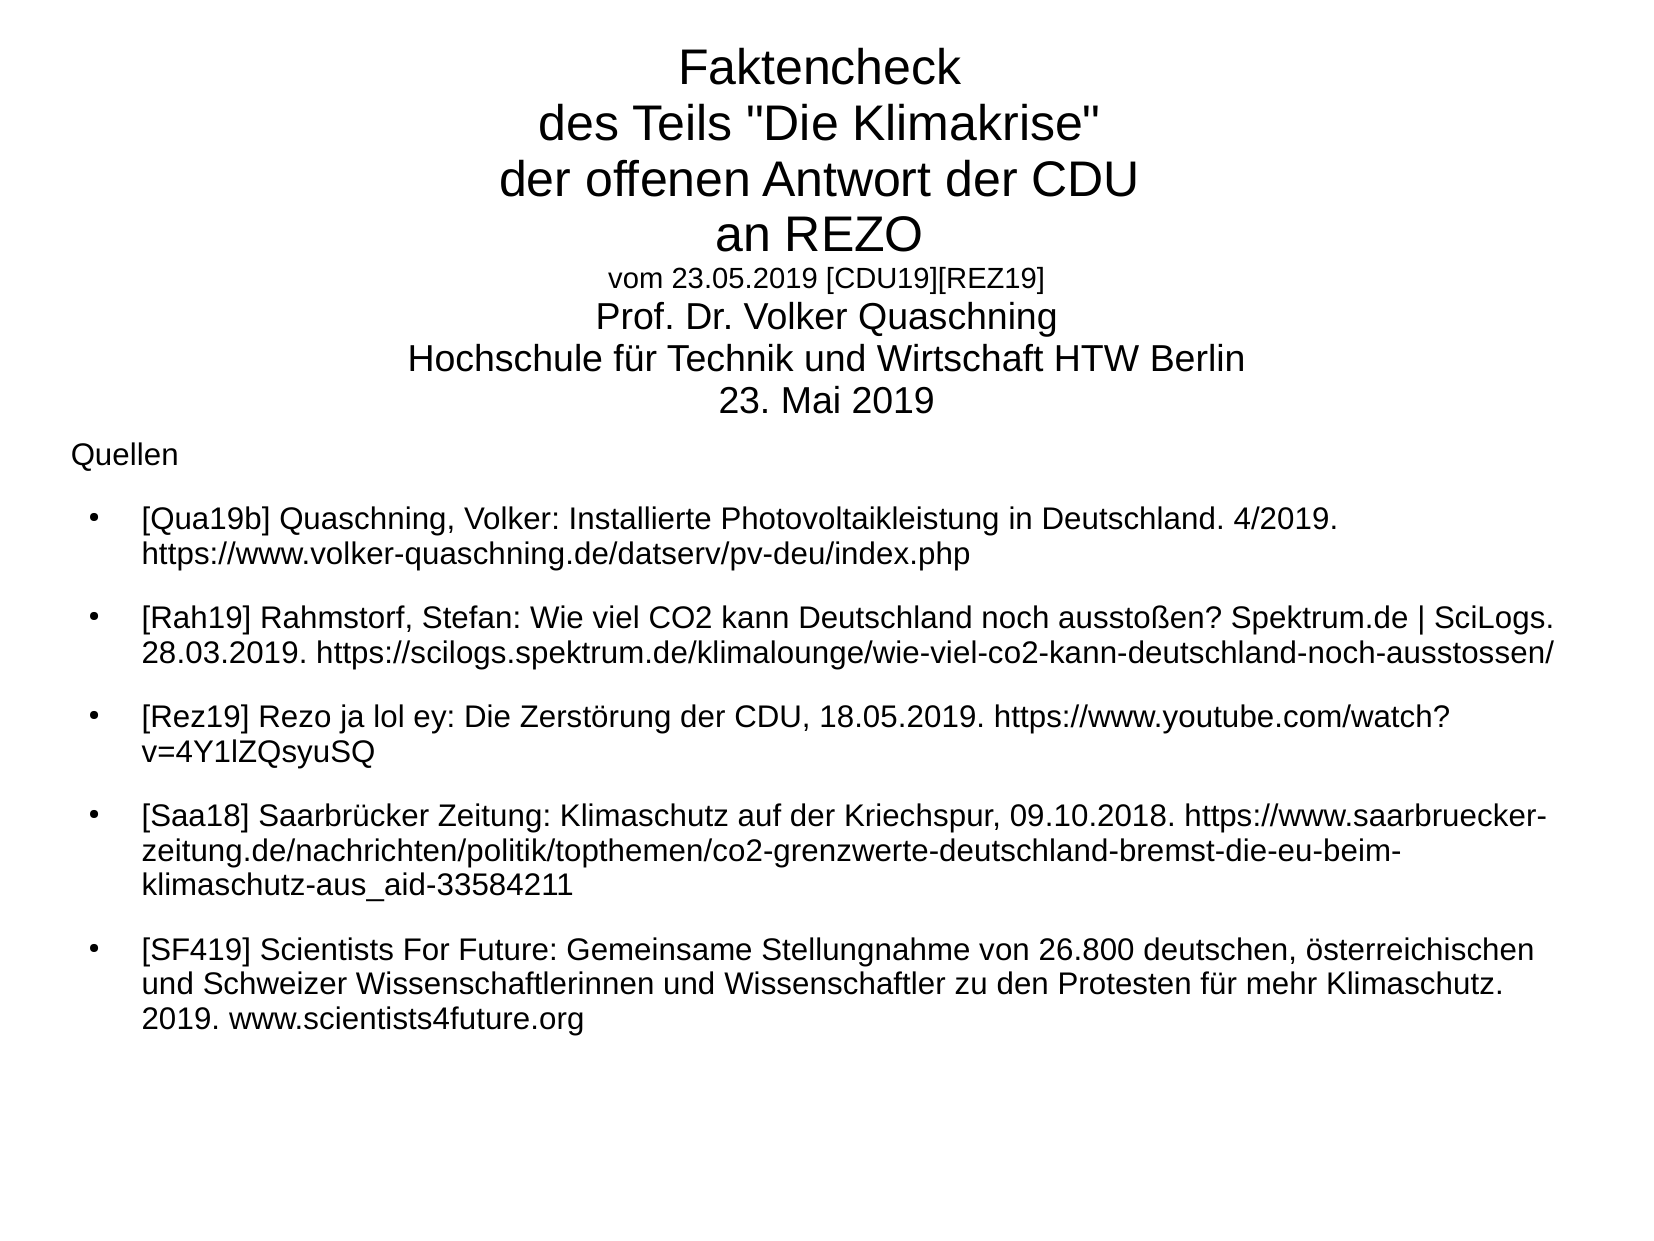

# Faktencheck des Teils "Die Klimakrise" der offenen Antwort der CDU an REZO vom 23.05.2019 [CDU19][REZ19] Prof. Dr. Volker Quaschning Hochschule für Technik und Wirtschaft HTW Berlin 23. Mai 2019
Quellen
[Qua19b] Quaschning, Volker: Installierte Photovoltaikleistung in Deutschland. 4/2019. https://www.volker-quaschning.de/datserv/pv-deu/index.php
[Rah19] Rahmstorf, Stefan: Wie viel CO2 kann Deutschland noch ausstoßen? Spektrum.de | SciLogs. 28.03.2019. https://scilogs.spektrum.de/klimalounge/wie-viel-co2-kann-deutschland-noch-ausstossen/
[Rez19] Rezo ja lol ey: Die Zerstörung der CDU, 18.05.2019. https://www.youtube.com/watch?v=4Y1lZQsyuSQ
[Saa18] Saarbrücker Zeitung: Klimaschutz auf der Kriechspur, 09.10.2018. https://www.saarbruecker-zeitung.de/nachrichten/politik/topthemen/co2-grenzwerte-deutschland-bremst-die-eu-beim-klimaschutz-aus_aid-33584211
[SF419] Scientists For Future: Gemeinsame Stellungnahme von 26.800 deutschen, österreichischen und Schweizer Wissenschaftlerinnen und Wissenschaftler zu den Protesten für mehr Klimaschutz. 2019. www.scientists4future.org